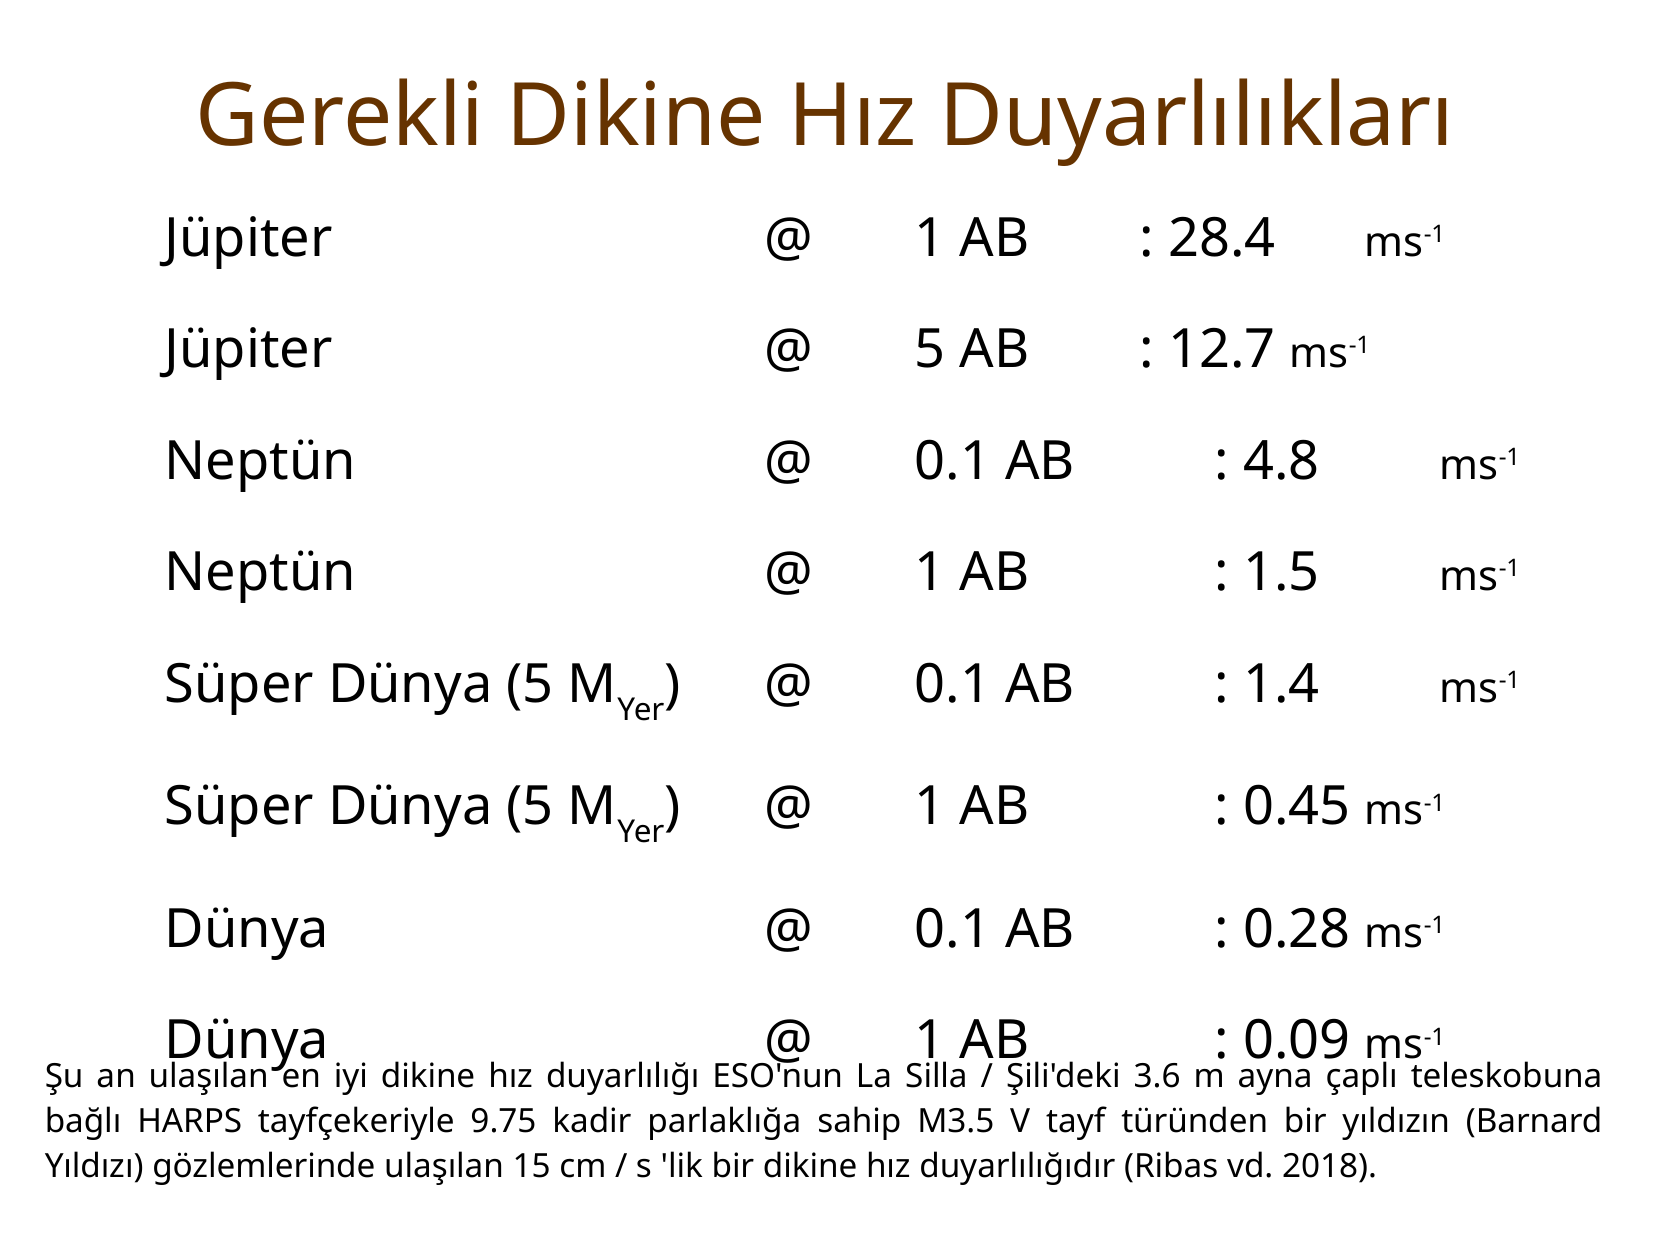

Gerekli Dikine Hız Duyarlılıkları
Jüpiter 						@ 		1 AB 		: 28.4 	ms-1
Jüpiter 						@ 		5 AB 		: 12.7	ms-1
Neptün 						@ 		0.1 AB 		: 4.8		ms-1
Neptün 						@ 		1 AB			: 1.5		ms-1
Süper Dünya (5 MYer) 	@ 		0.1 AB 		: 1.4		ms-1
Süper Dünya (5 MYer) 	@ 		1 AB 			: 0.45	ms-1
Dünya 						@ 		0.1 AB 		: 0.28	ms-1
Dünya 						@ 		1 AB 			: 0.09	ms-1
Şu an ulaşılan en iyi dikine hız duyarlılığı ESO'nun La Silla / Şili'deki 3.6 m ayna çaplı teleskobuna bağlı HARPS tayfçekeriyle 9.75 kadir parlaklığa sahip M3.5 V tayf türünden bir yıldızın (Barnard Yıldızı) gözlemlerinde ulaşılan 15 cm / s 'lik bir dikine hız duyarlılığıdır (Ribas vd. 2018).